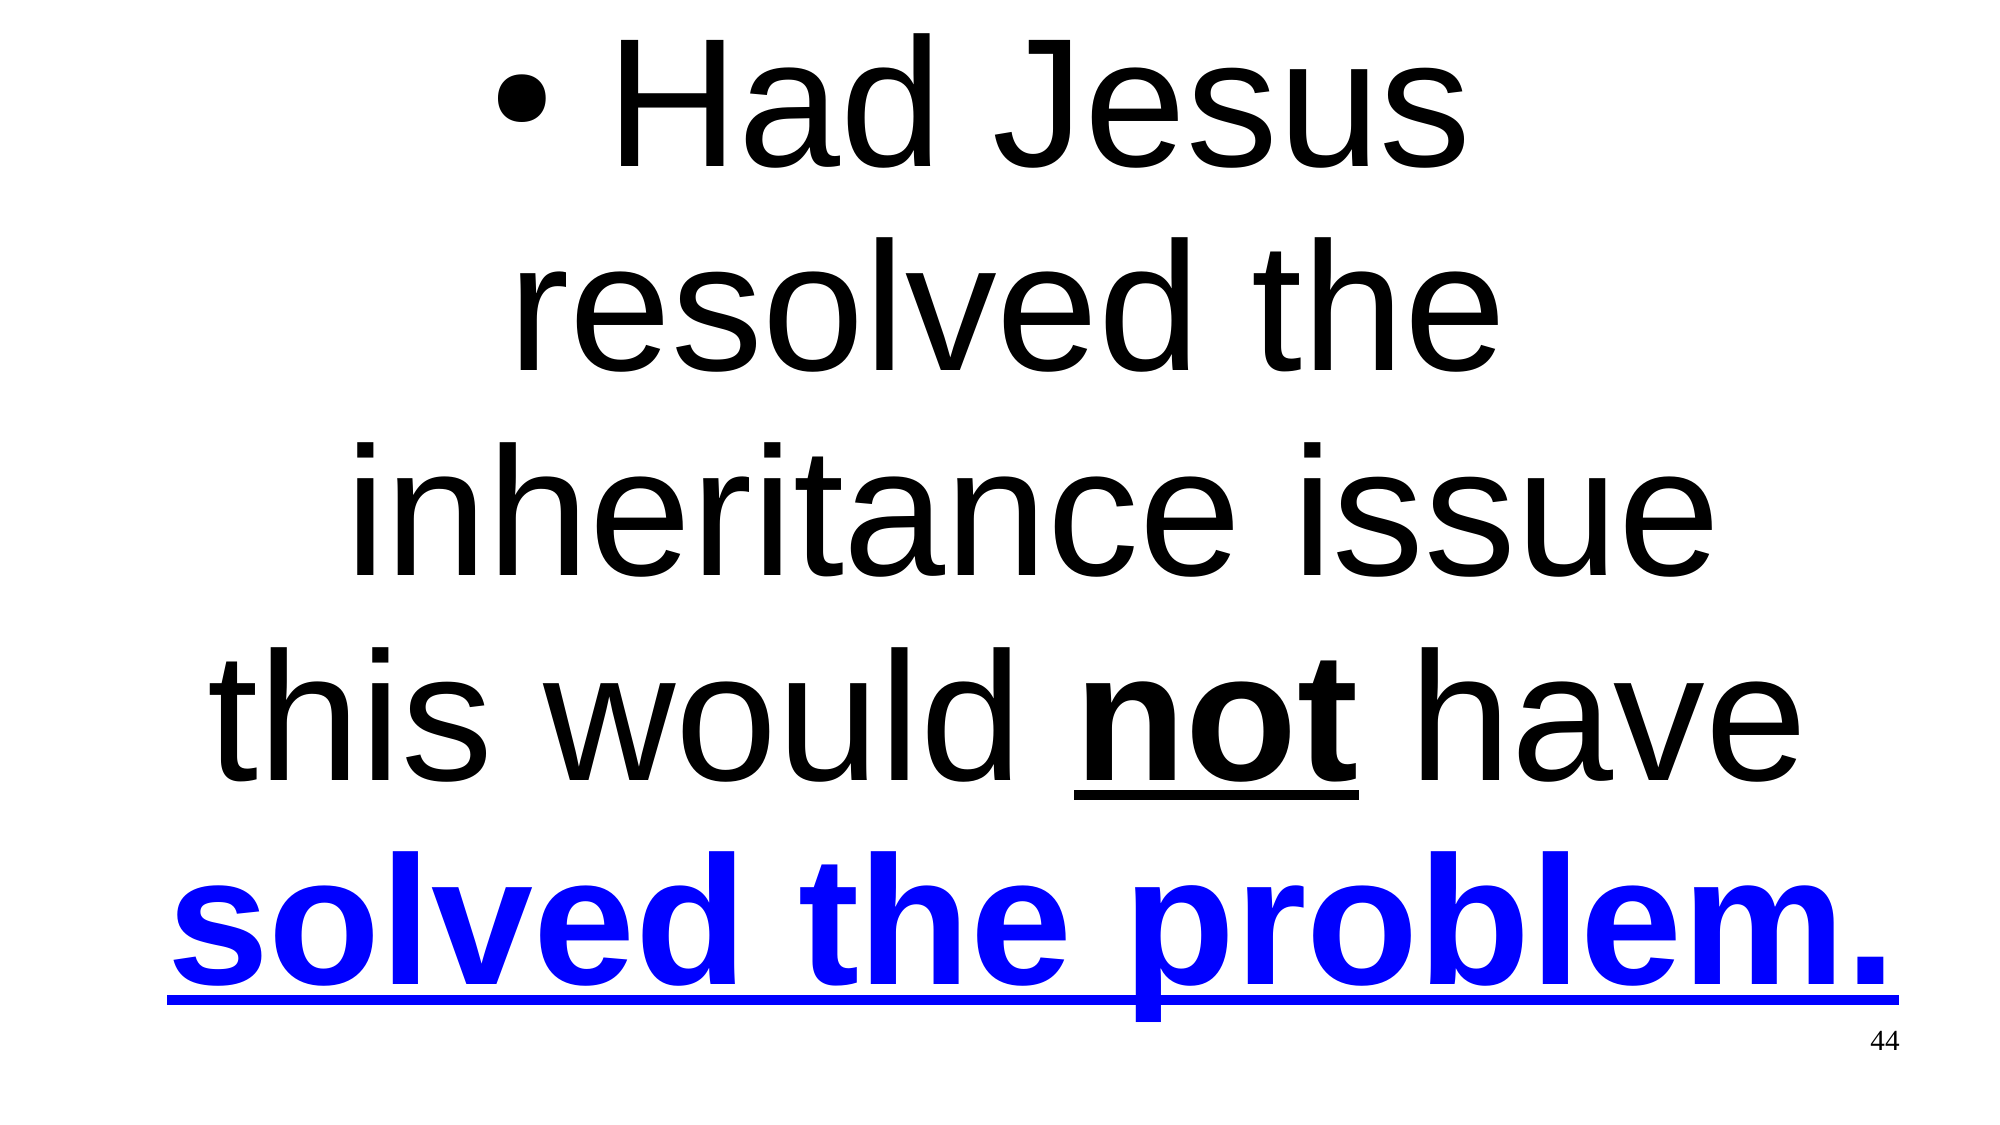

# Had Jesus resolved the inheritance issue this would not have solved the problem.
44